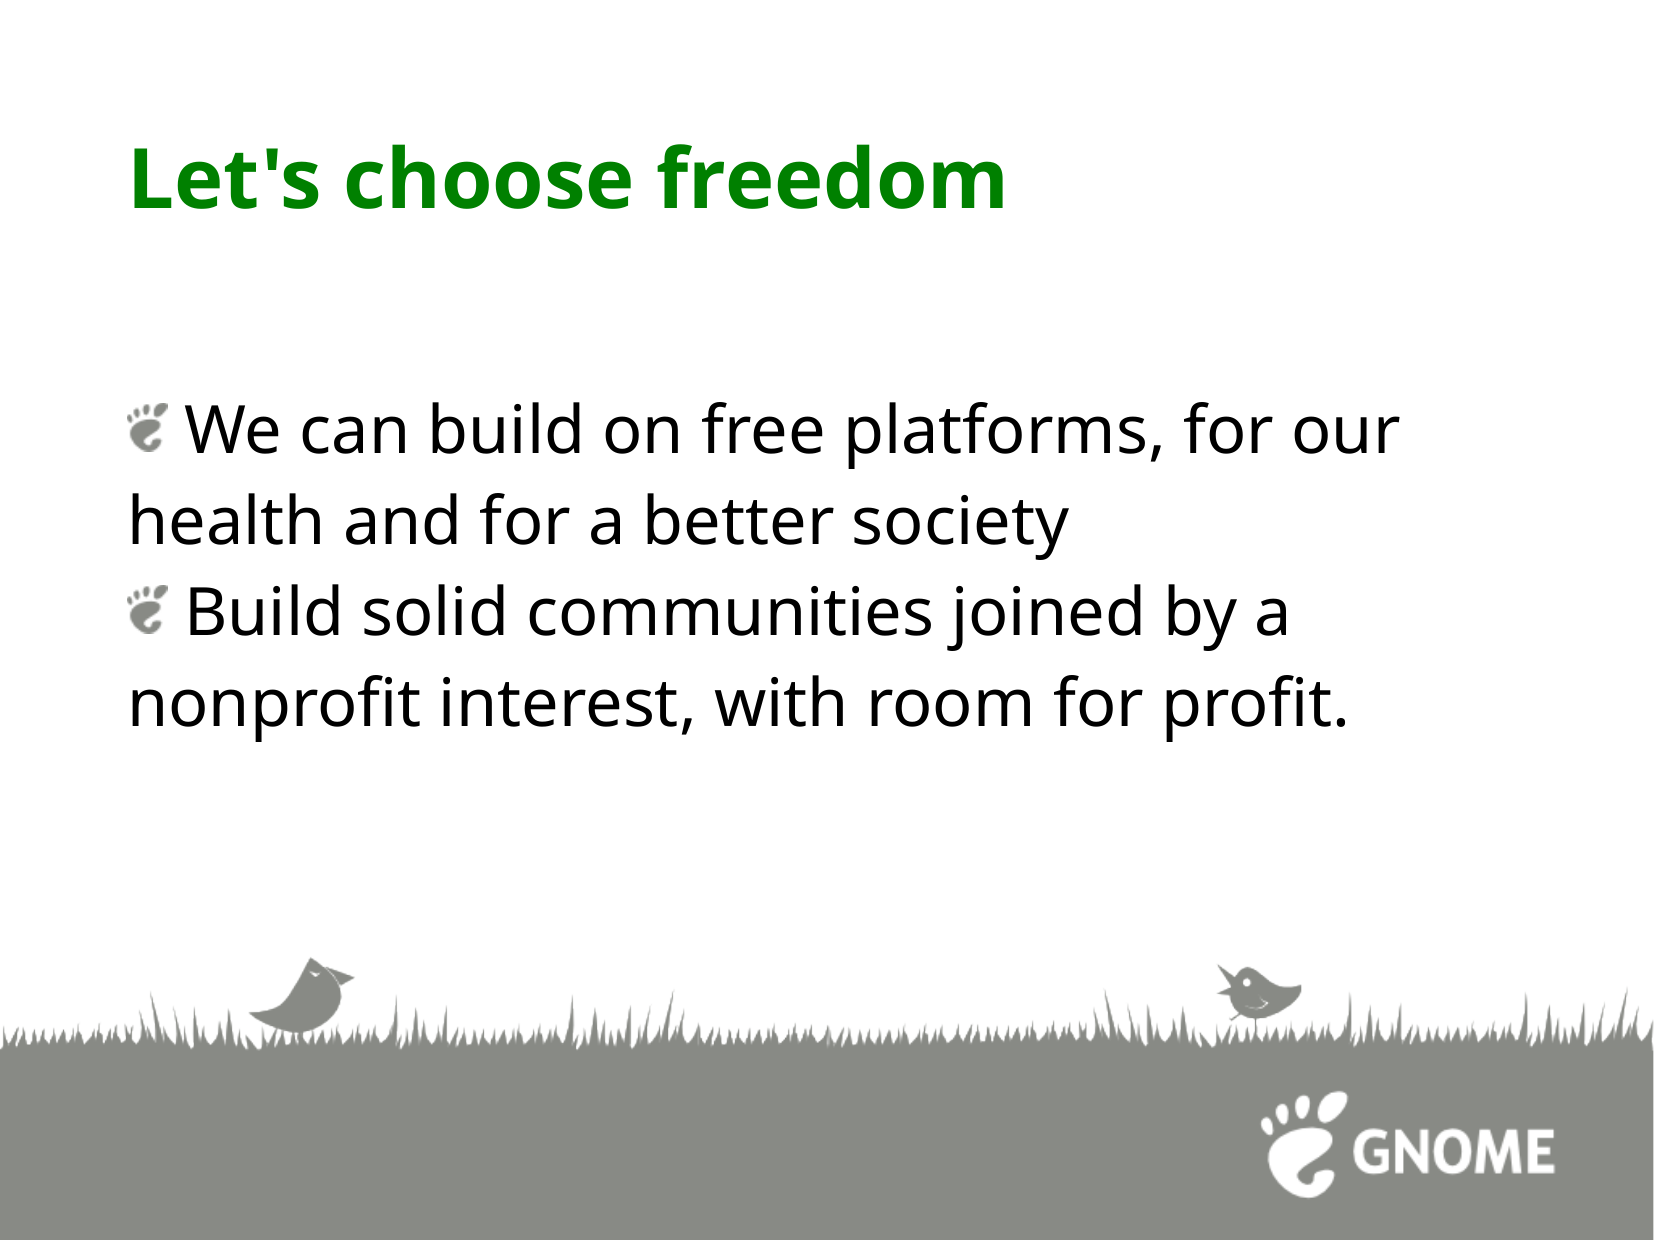

Let's choose freedom
 We can build on free platforms, for our health and for a better society
 Build solid communities joined by a nonprofit interest, with room for profit.